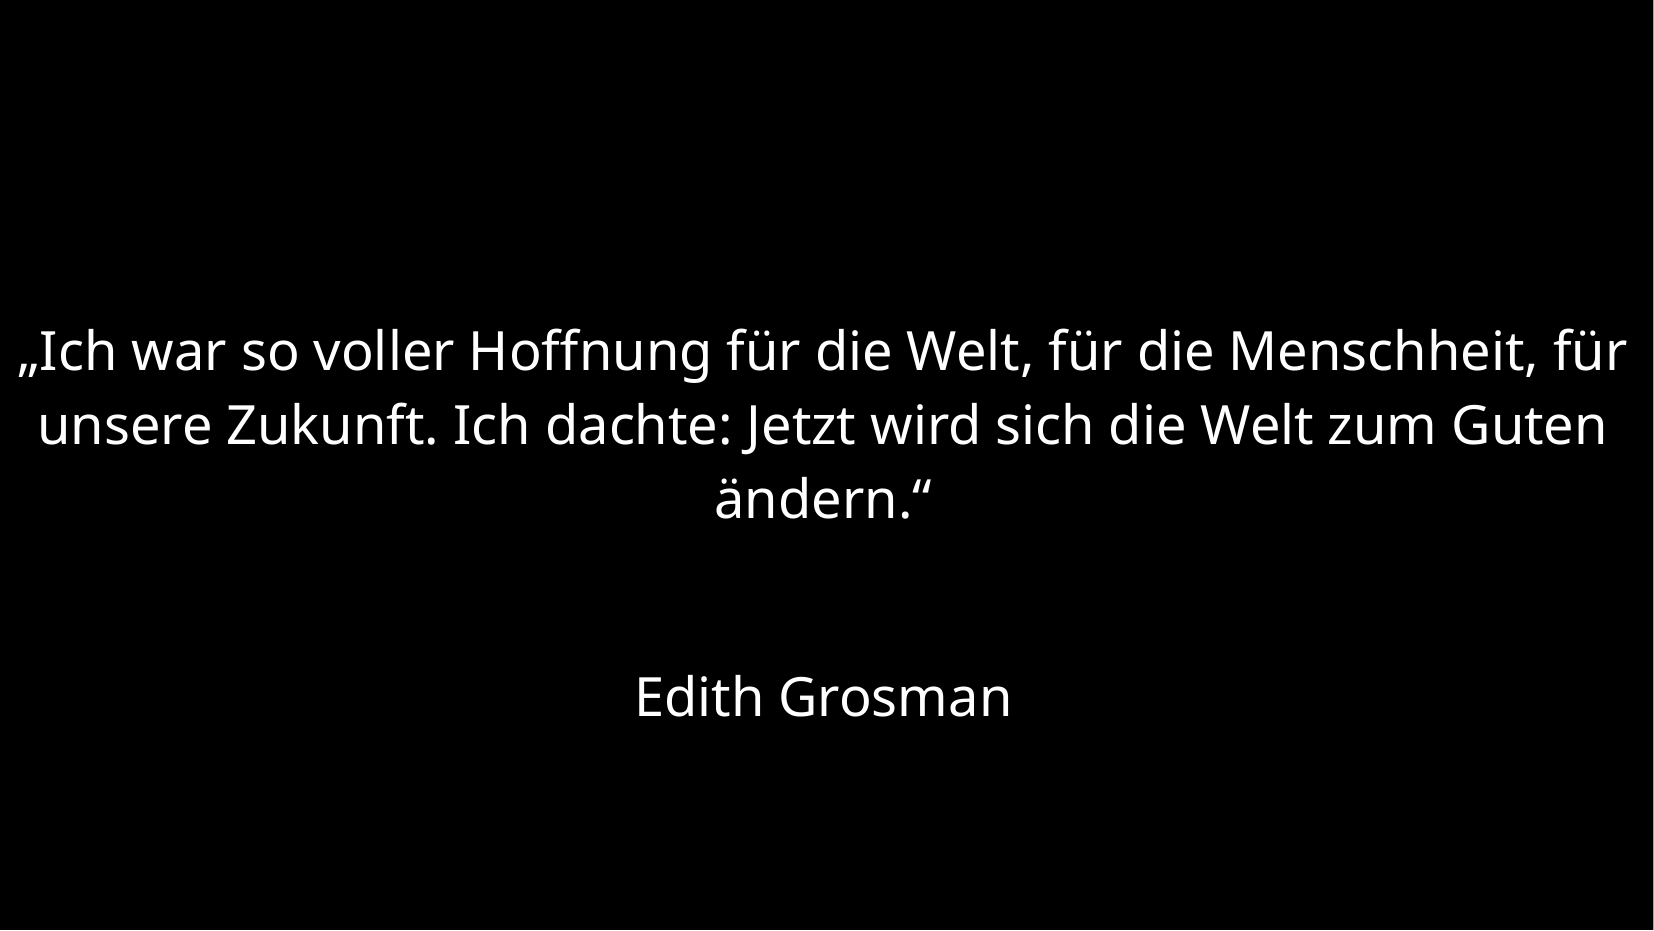

„Ich war so voller Hoffnung für die Welt, für die Menschheit, für unsere Zukunft. Ich dachte: Jetzt wird sich die Welt zum Guten ändern.“
Edith Grosman